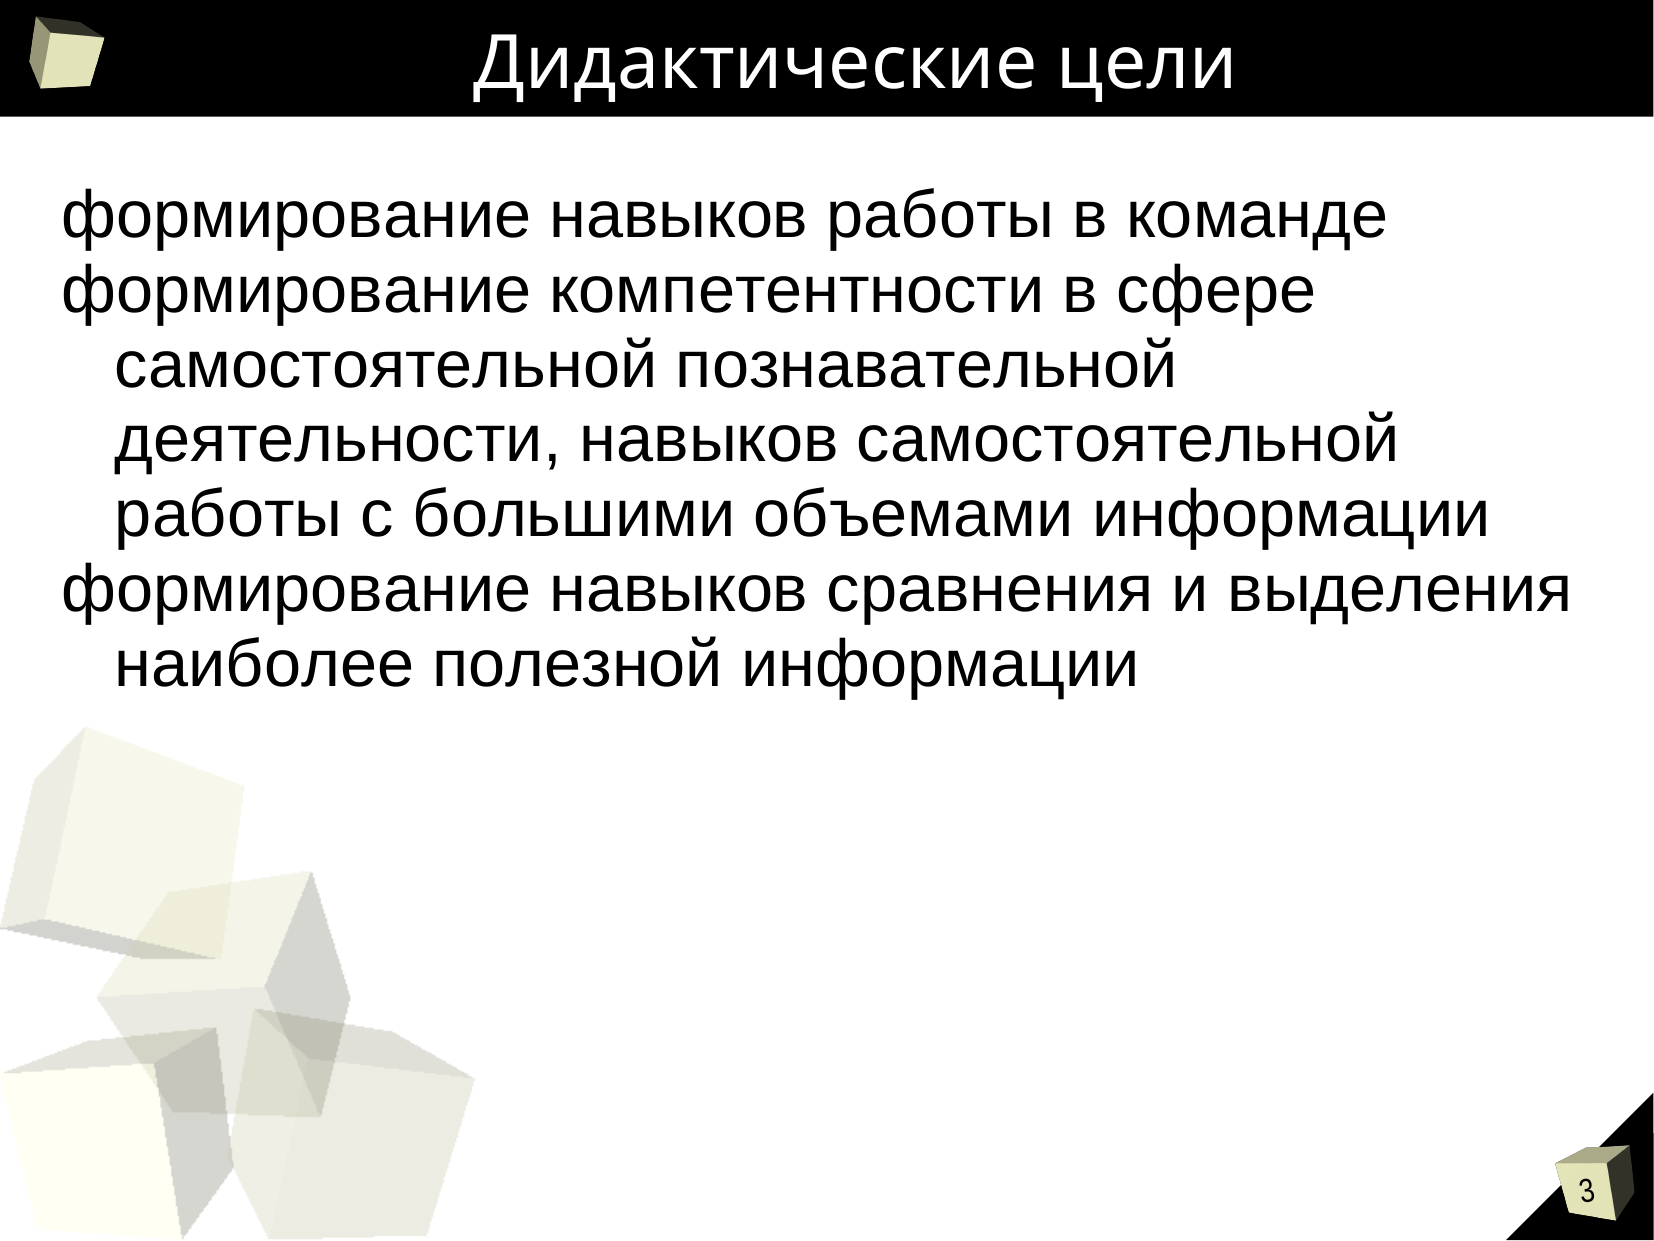

# Дидактические цели
формирование навыков работы в команде
формирование компетентности в сфере самостоятельной познавательной деятельности, навыков самостоятельной работы с большими объемами информации
формирование навыков сравнения и выделения наиболее полезной информации